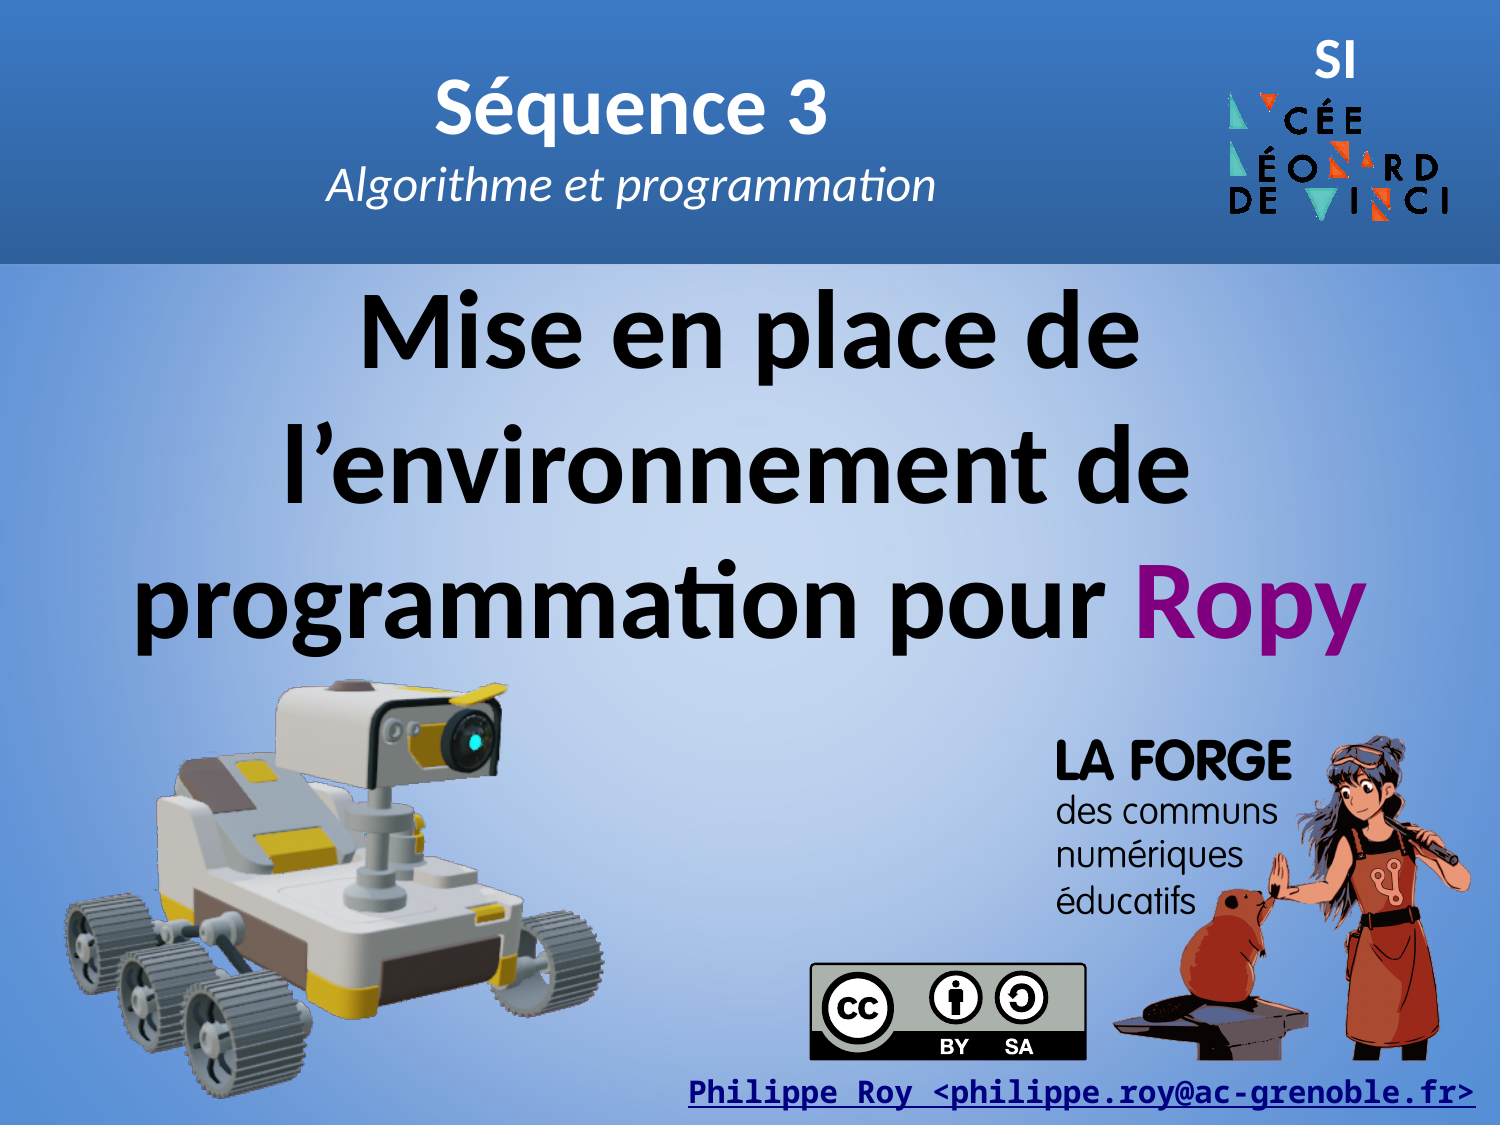

Séquence 3
Algorithme et programmation
SI
# Mise en place de l’environnement de programmation pour Ropy
Philippe Roy <philippe.roy@ac-grenoble.fr>